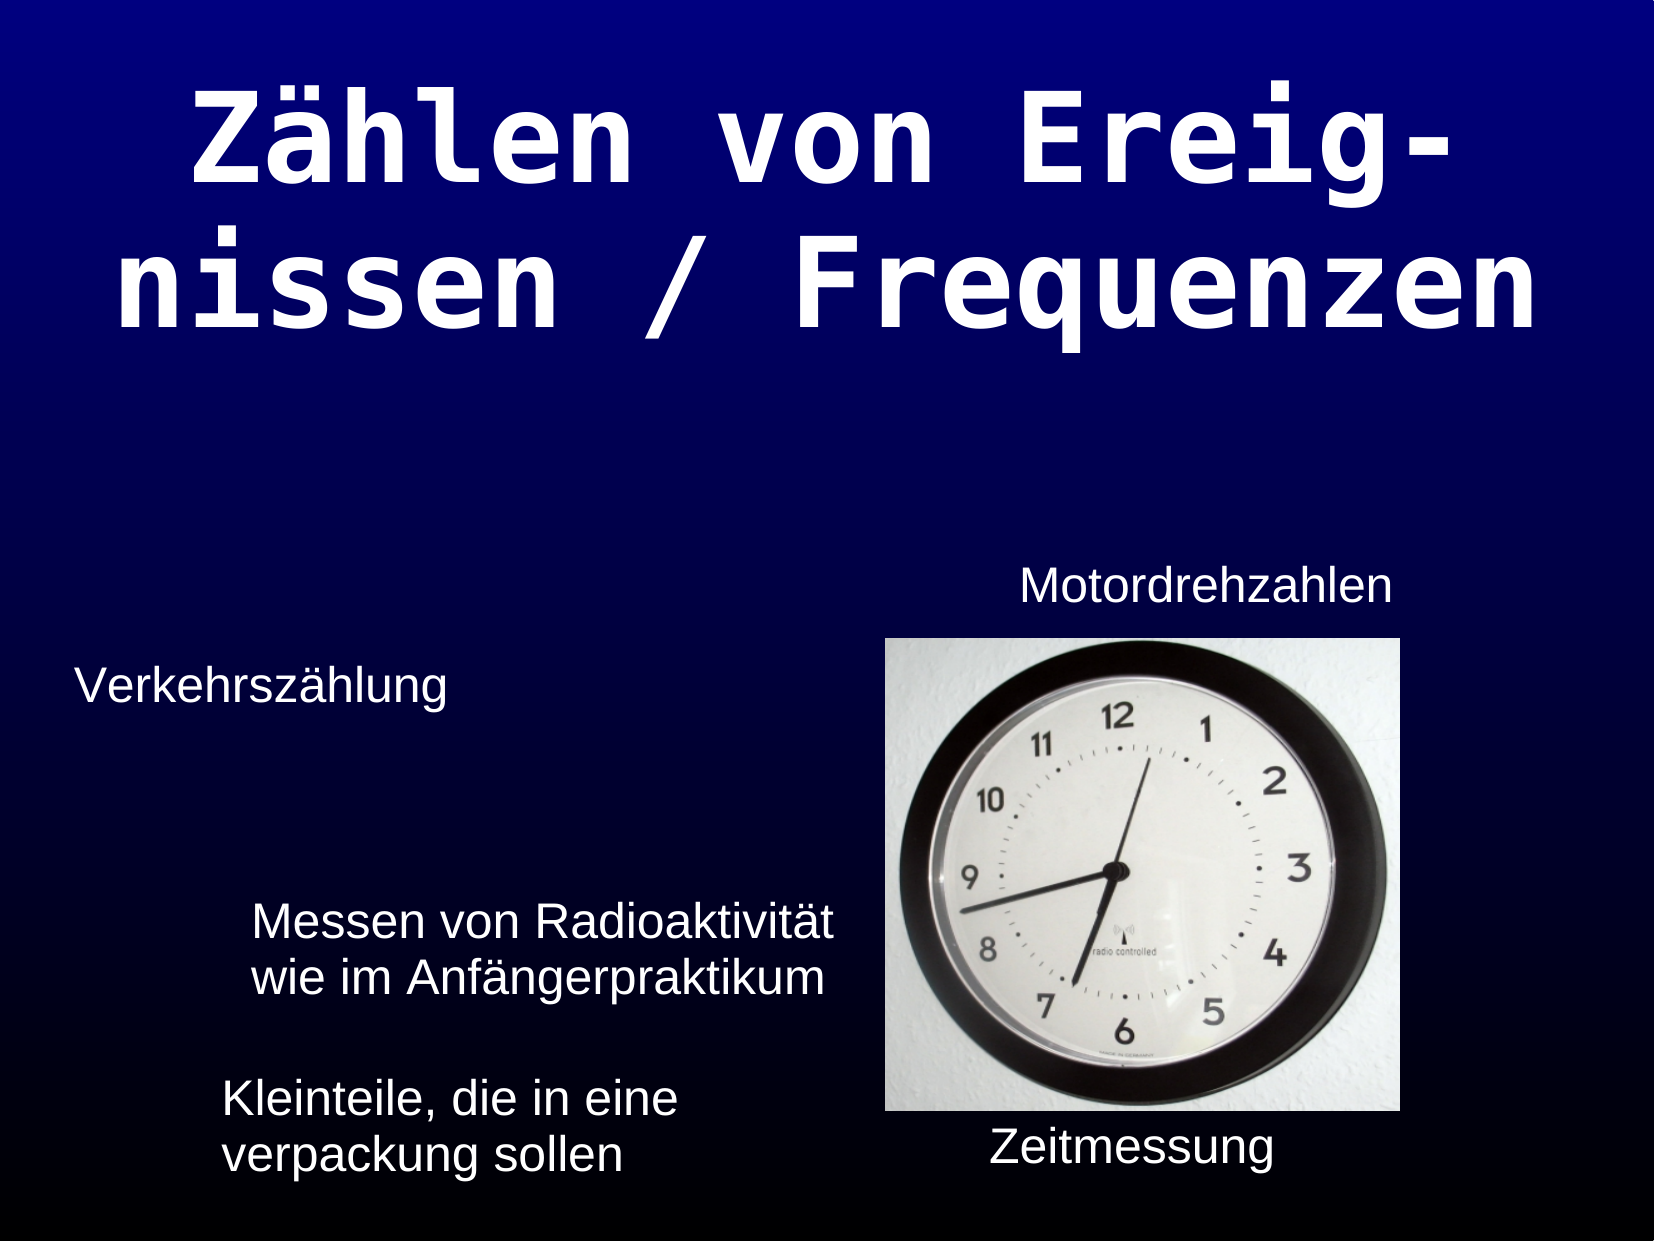

Zählen von Ereig-nissen / Frequenzen
Motordrehzahlen
Zeitmessung
Verkehrszählung
Messen von Radioaktivität wie im Anfängerpraktikum
Kleinteile, die in eine verpackung sollen